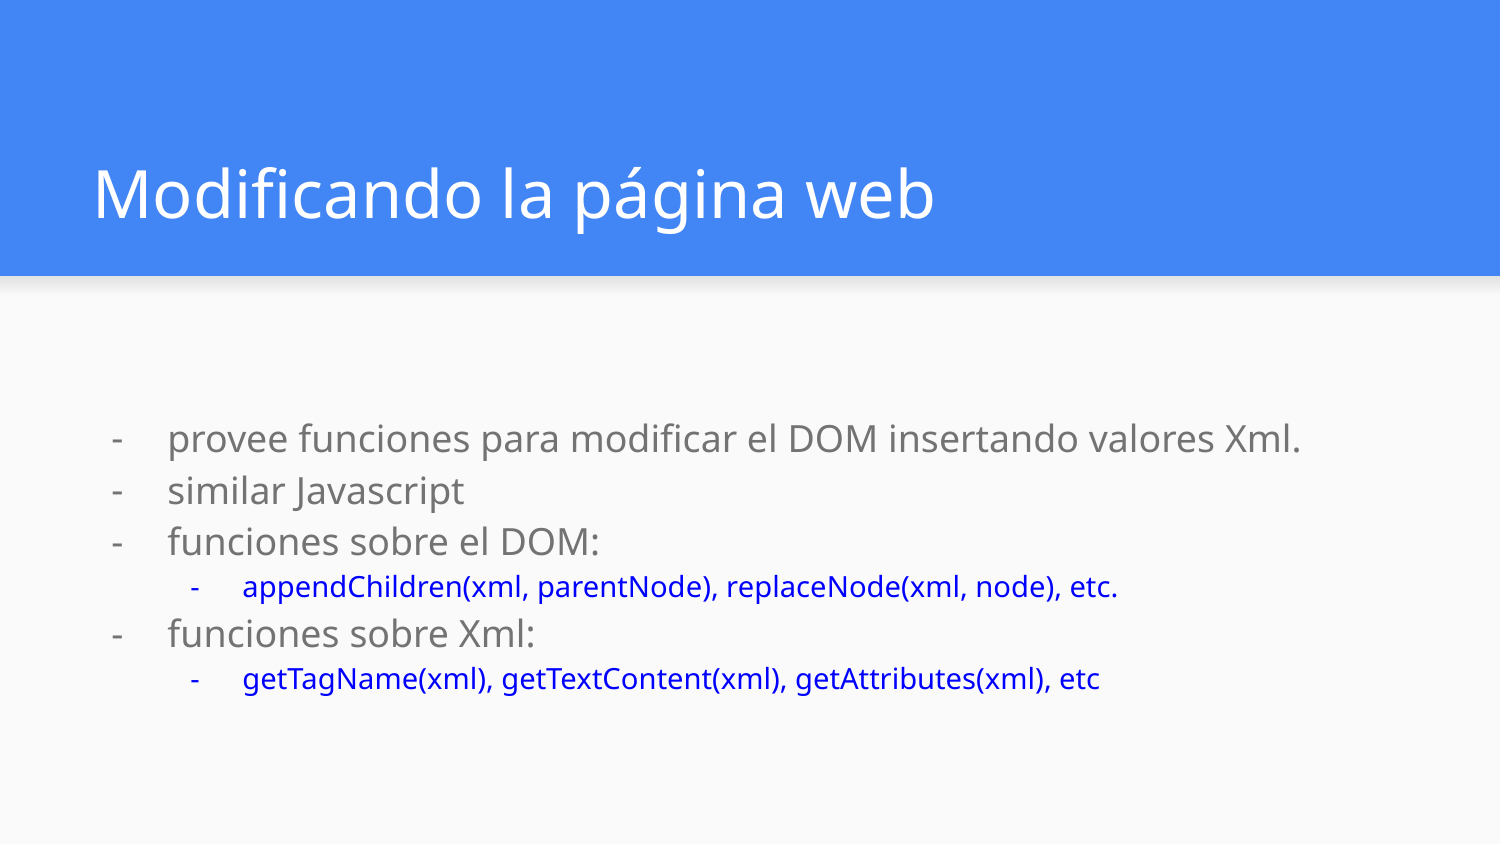

# Modificando la página web
provee funciones para modificar el DOM insertando valores Xml.
similar Javascript
funciones sobre el DOM:
appendChildren(xml, parentNode), replaceNode(xml, node), etc.
funciones sobre Xml:
getTagName(xml), getTextContent(xml), getAttributes(xml), etc